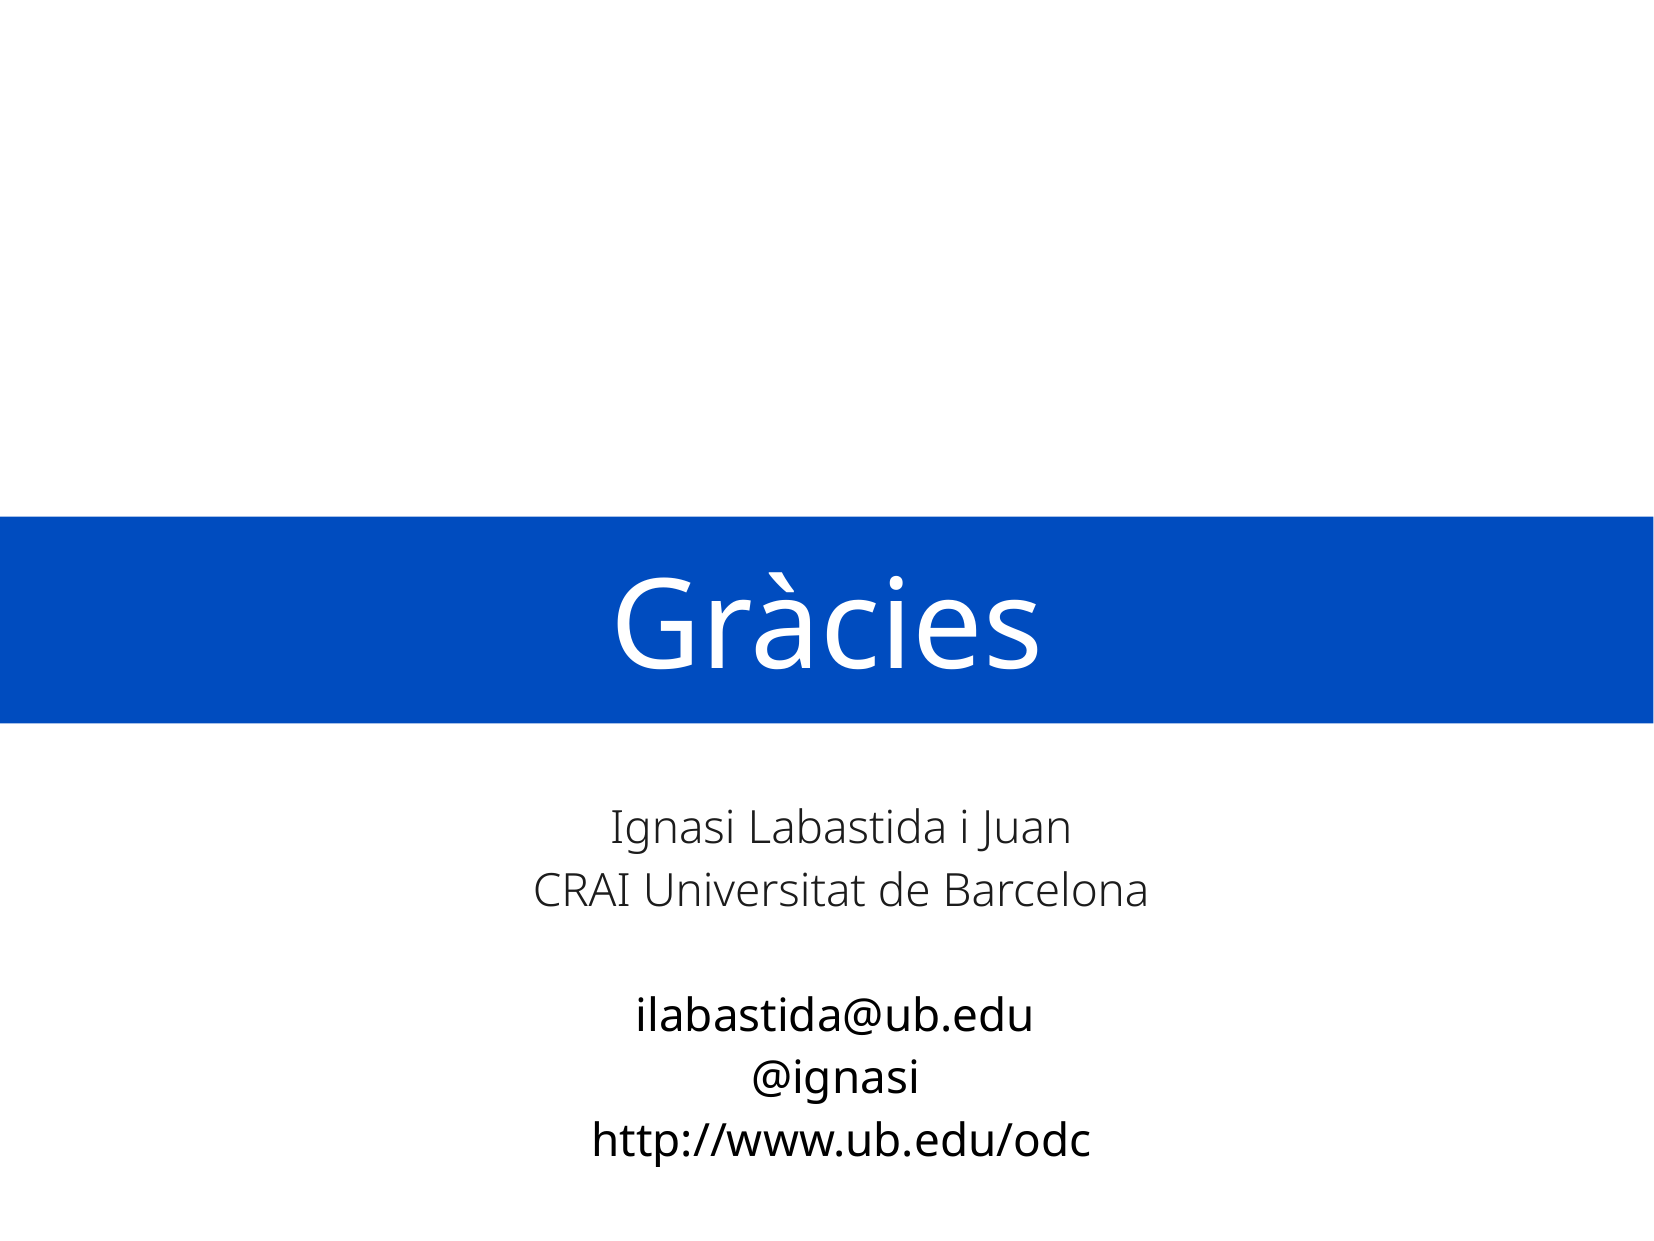

# Gràcies
Ignasi Labastida i Juan
CRAI Universitat de Barcelona
ilabastida@ub.edu
@ignasi
http://www.ub.edu/odc